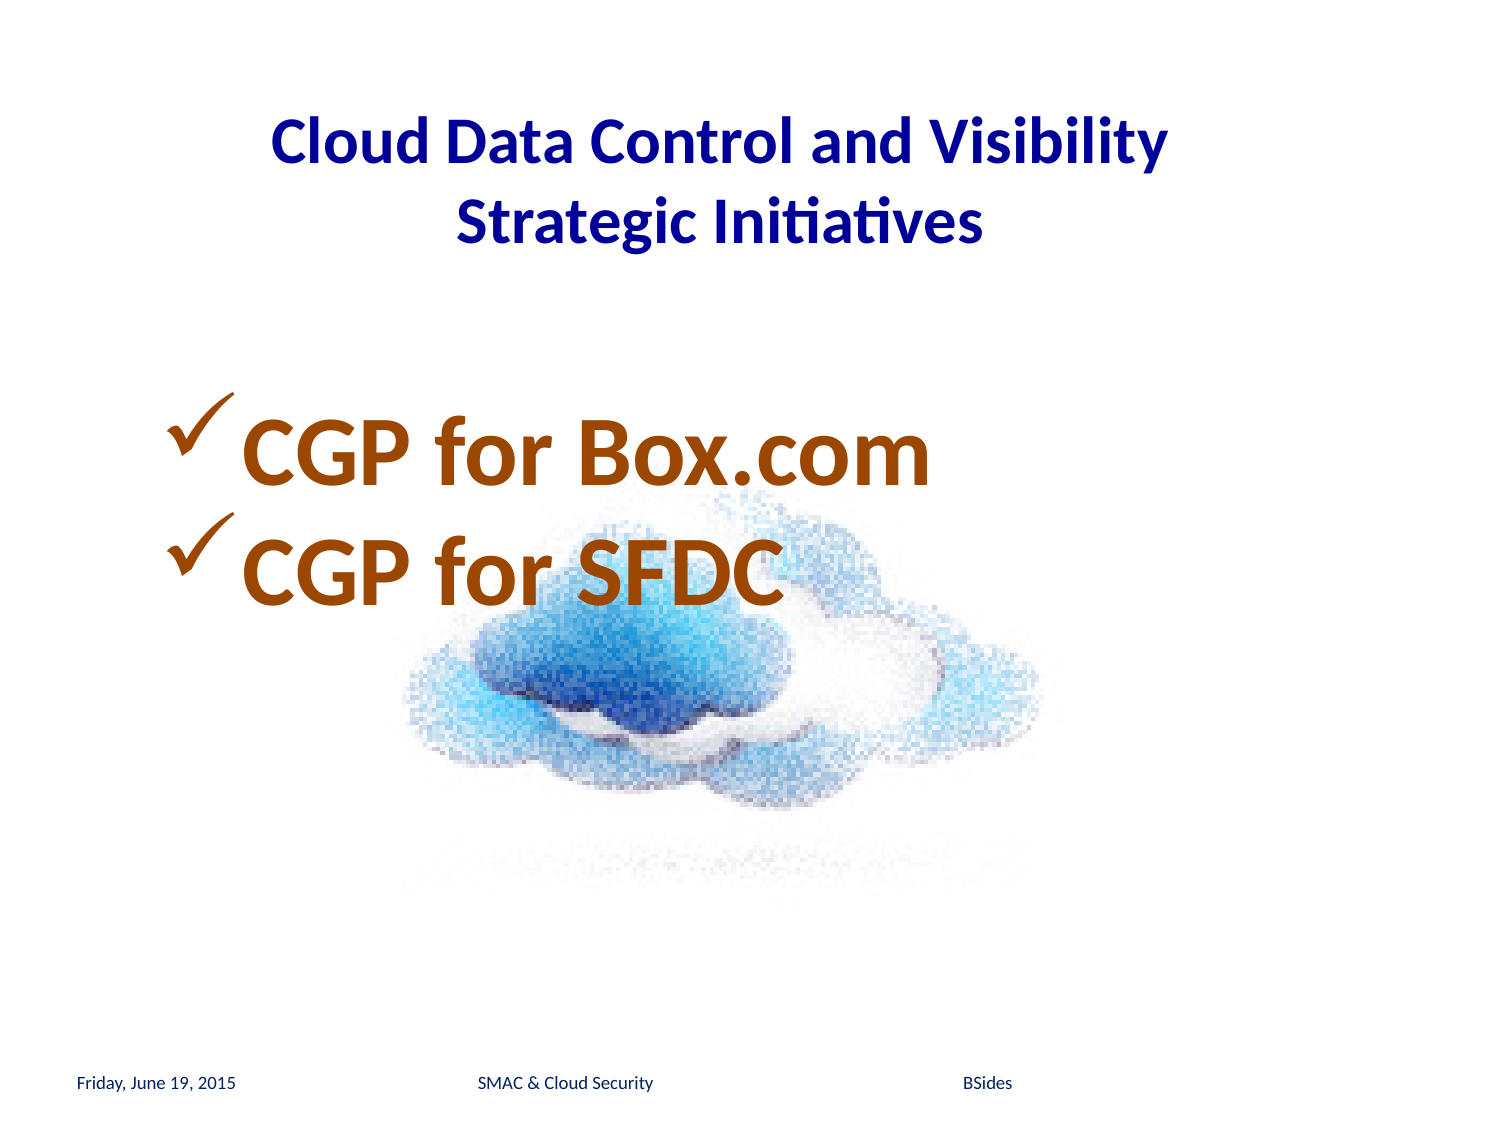

Cloud Data Control and Visibility
Strategic Initiatives
CGP for Box.com
CGP for SFDC
Friday, June 19, 2015 SMAC & Cloud Security BSides